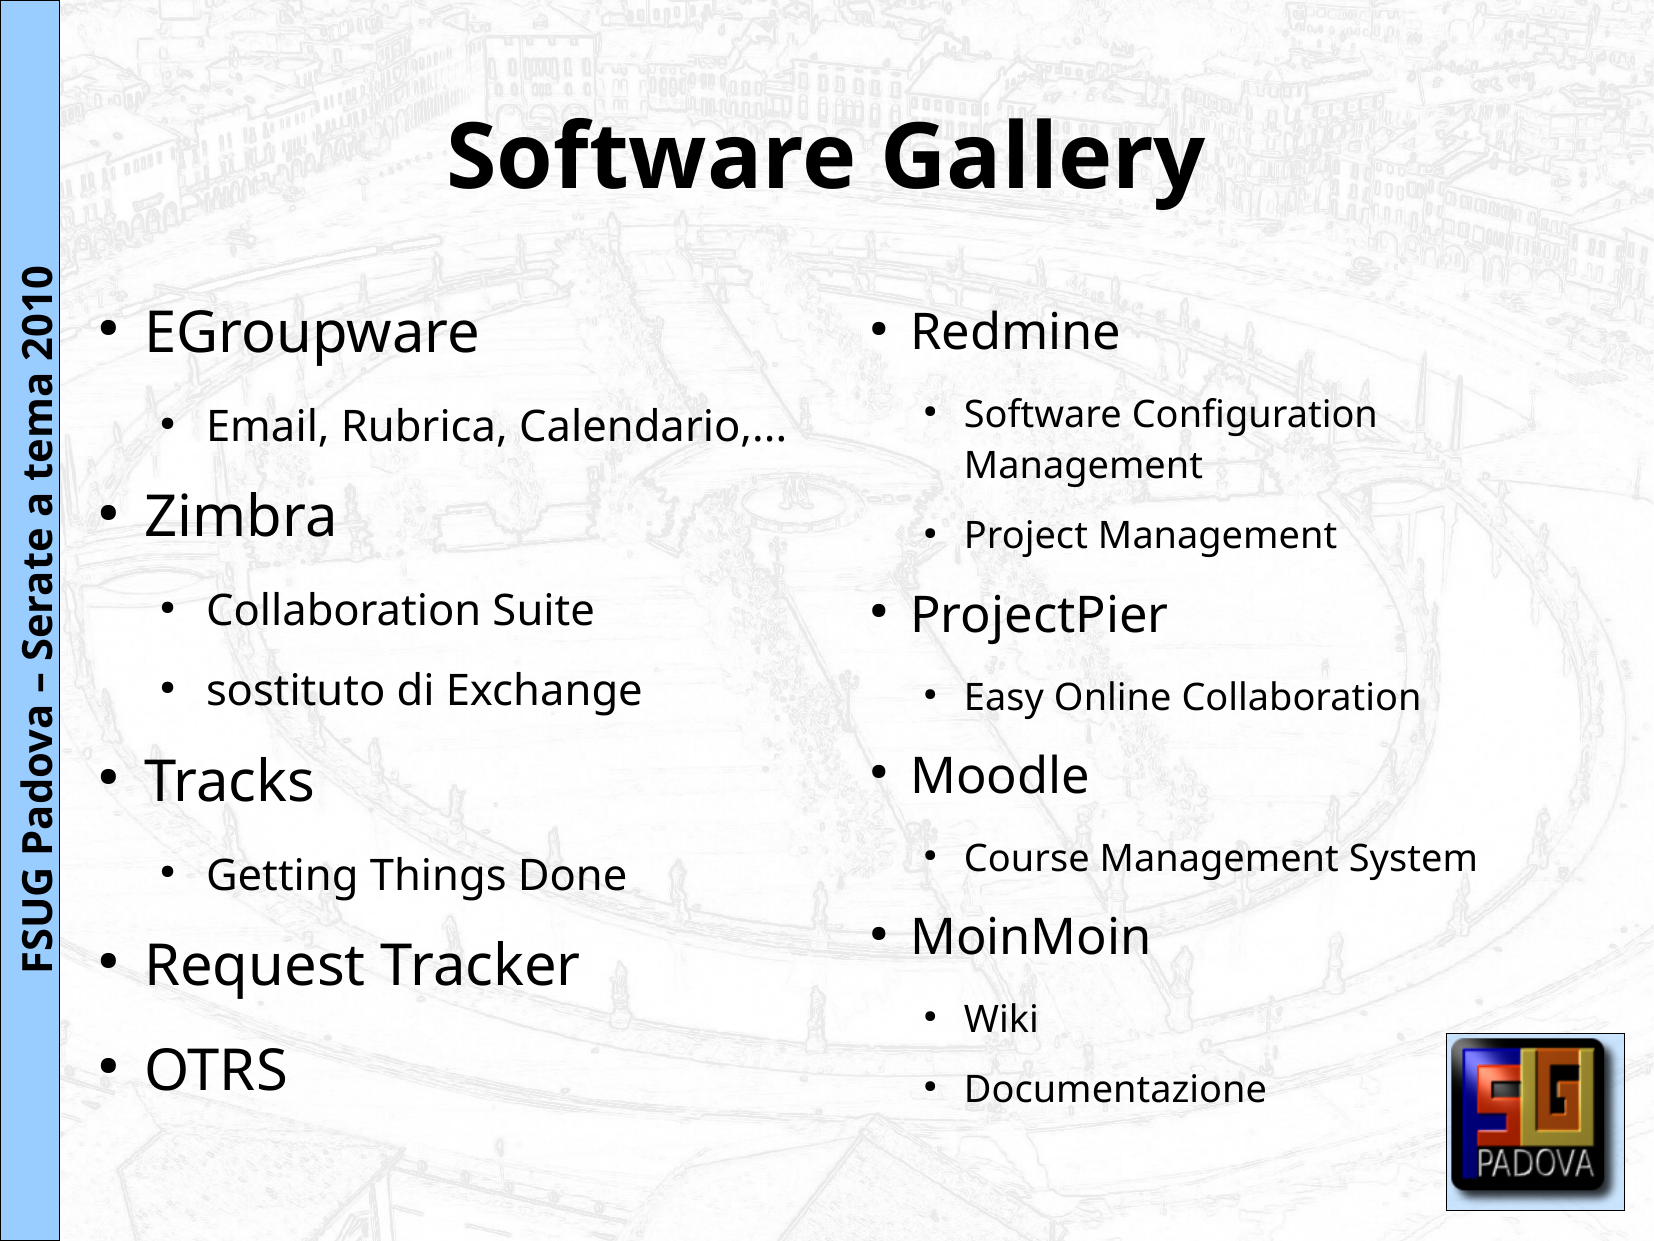

# Software Gallery
EGroupware
Email, Rubrica, Calendario,...
Zimbra
Collaboration Suite
sostituto di Exchange
Tracks
Getting Things Done
Request Tracker
OTRS
Redmine
Software Configuration Management
Project Management
ProjectPier
Easy Online Collaboration
Moodle
Course Management System
MoinMoin
Wiki
Documentazione
FSUG Padova – Serate a tema 2010
FSUG Padova – Serate a tema 2010